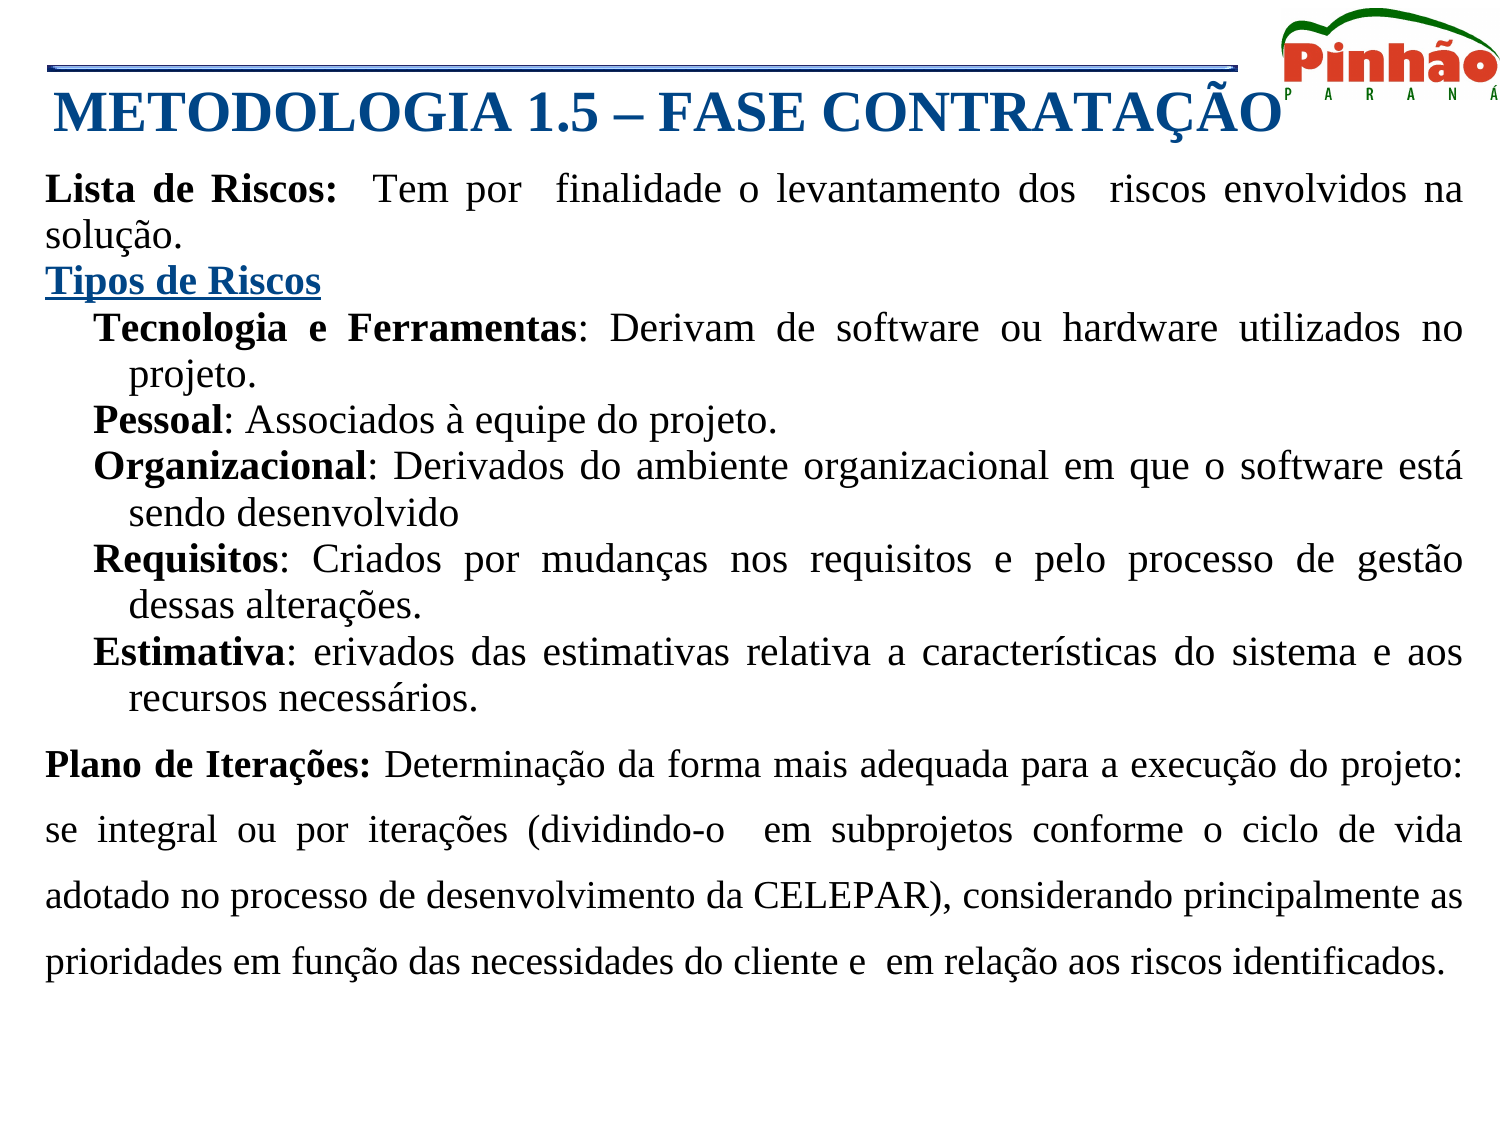

#
METODOLOGIA 1.5 – FASE CONTRATAÇÃO
Lista de Riscos: Tem por finalidade o levantamento dos riscos envolvidos na solução.
Tipos de Riscos
Tecnologia e Ferramentas: Derivam de software ou hardware utilizados no projeto.
Pessoal: Associados à equipe do projeto.
Organizacional: Derivados do ambiente organizacional em que o software está sendo desenvolvido
Requisitos: Criados por mudanças nos requisitos e pelo processo de gestão dessas alterações.
Estimativa: erivados das estimativas relativa a características do sistema e aos recursos necessários.
Plano de Iterações: Determinação da forma mais adequada para a execução do projeto: se integral ou por iterações (dividindo-o em subprojetos conforme o ciclo de vida adotado no processo de desenvolvimento da CELEPAR), considerando principalmente as prioridades em função das necessidades do cliente e em relação aos riscos identificados.